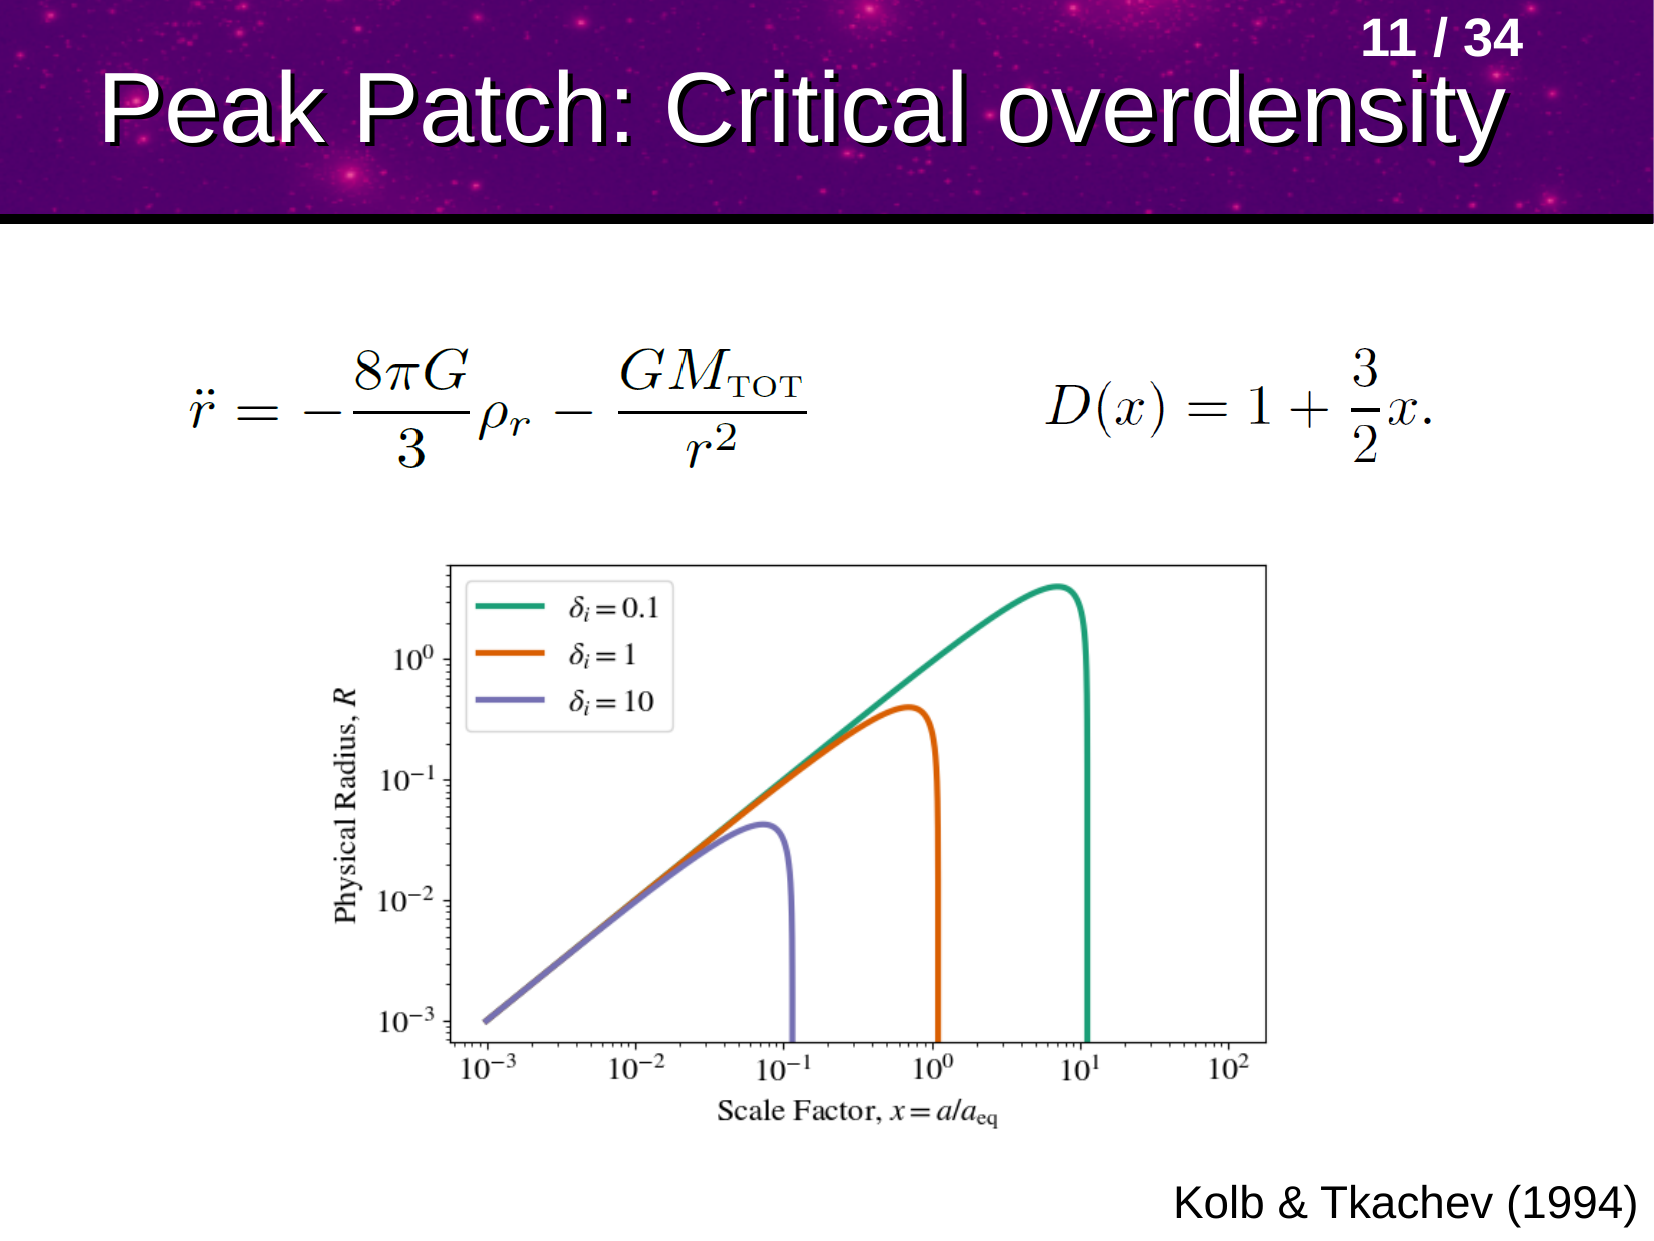

Peak Patch
Peak Patch: Critical overdensity
 Kolb & Tkachev (1994)